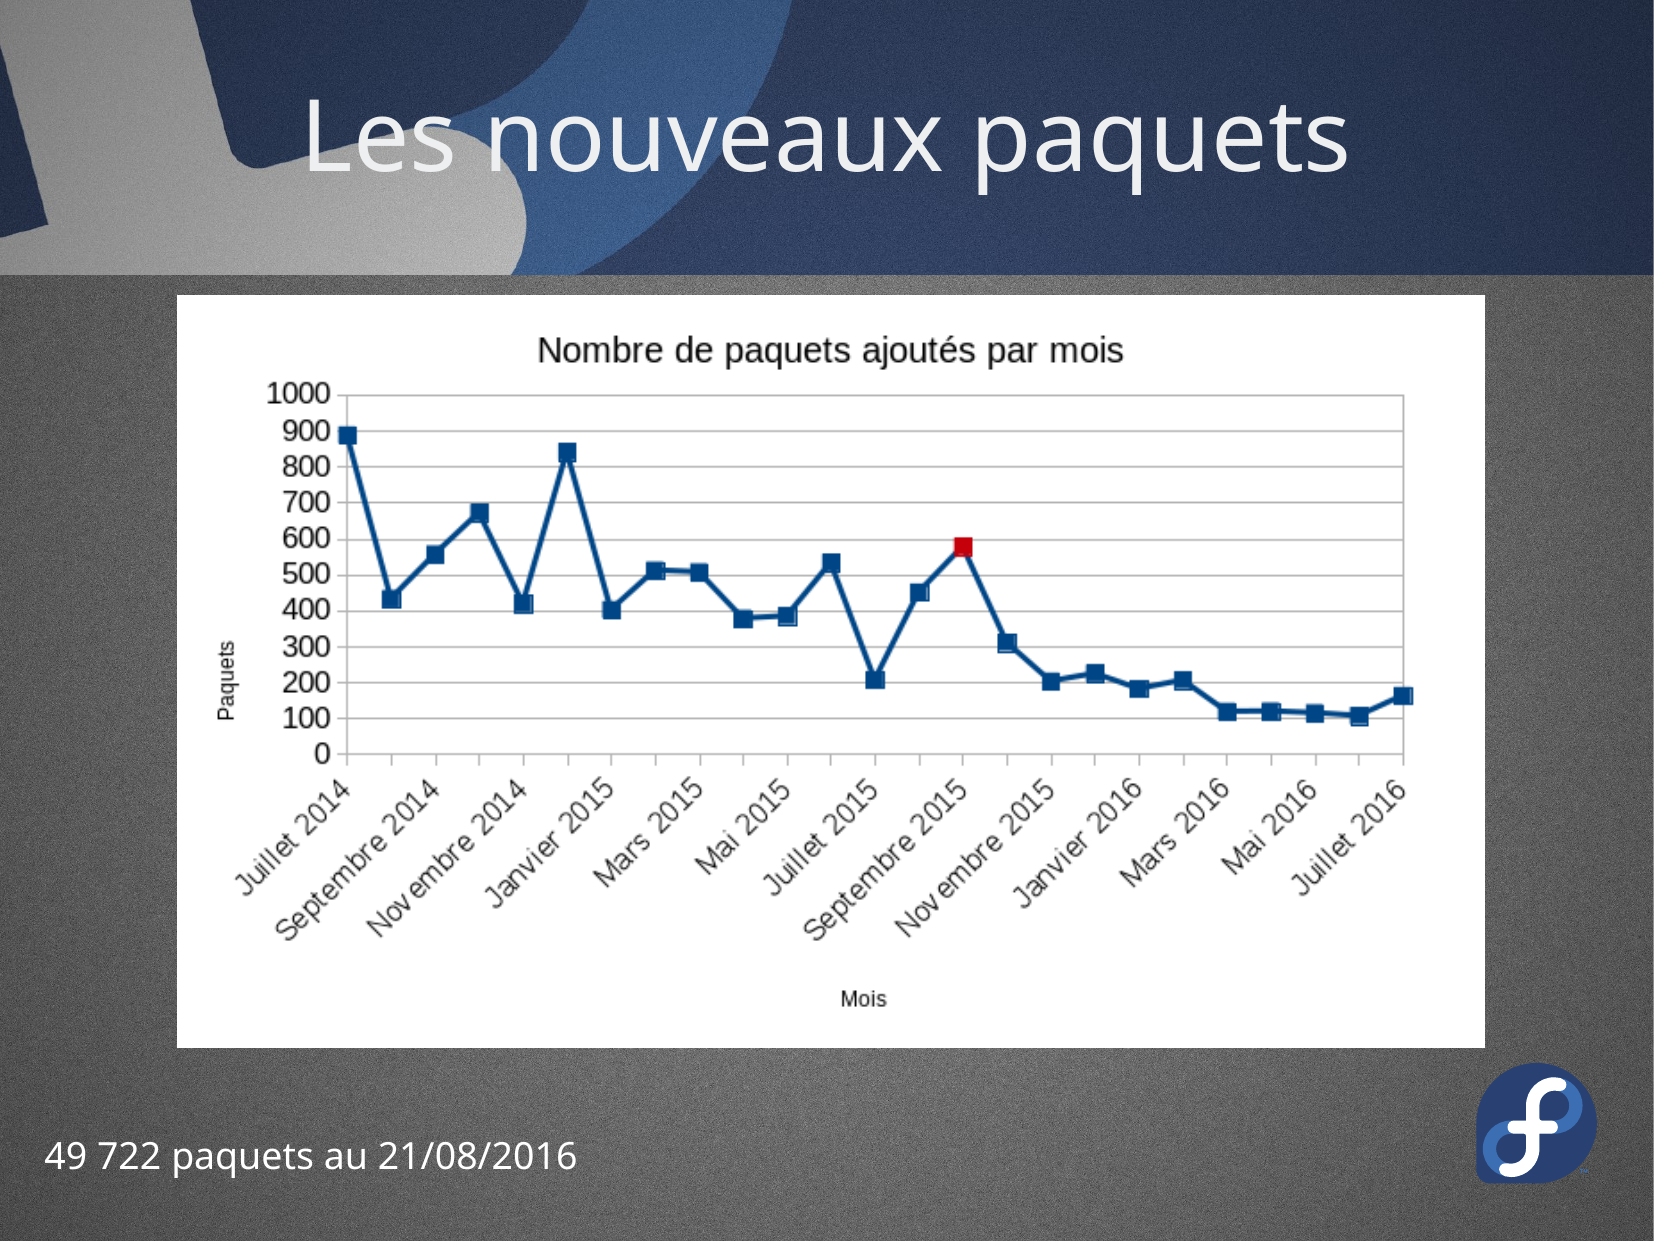

# Les nouveaux paquets
49 722 paquets au 21/08/2016